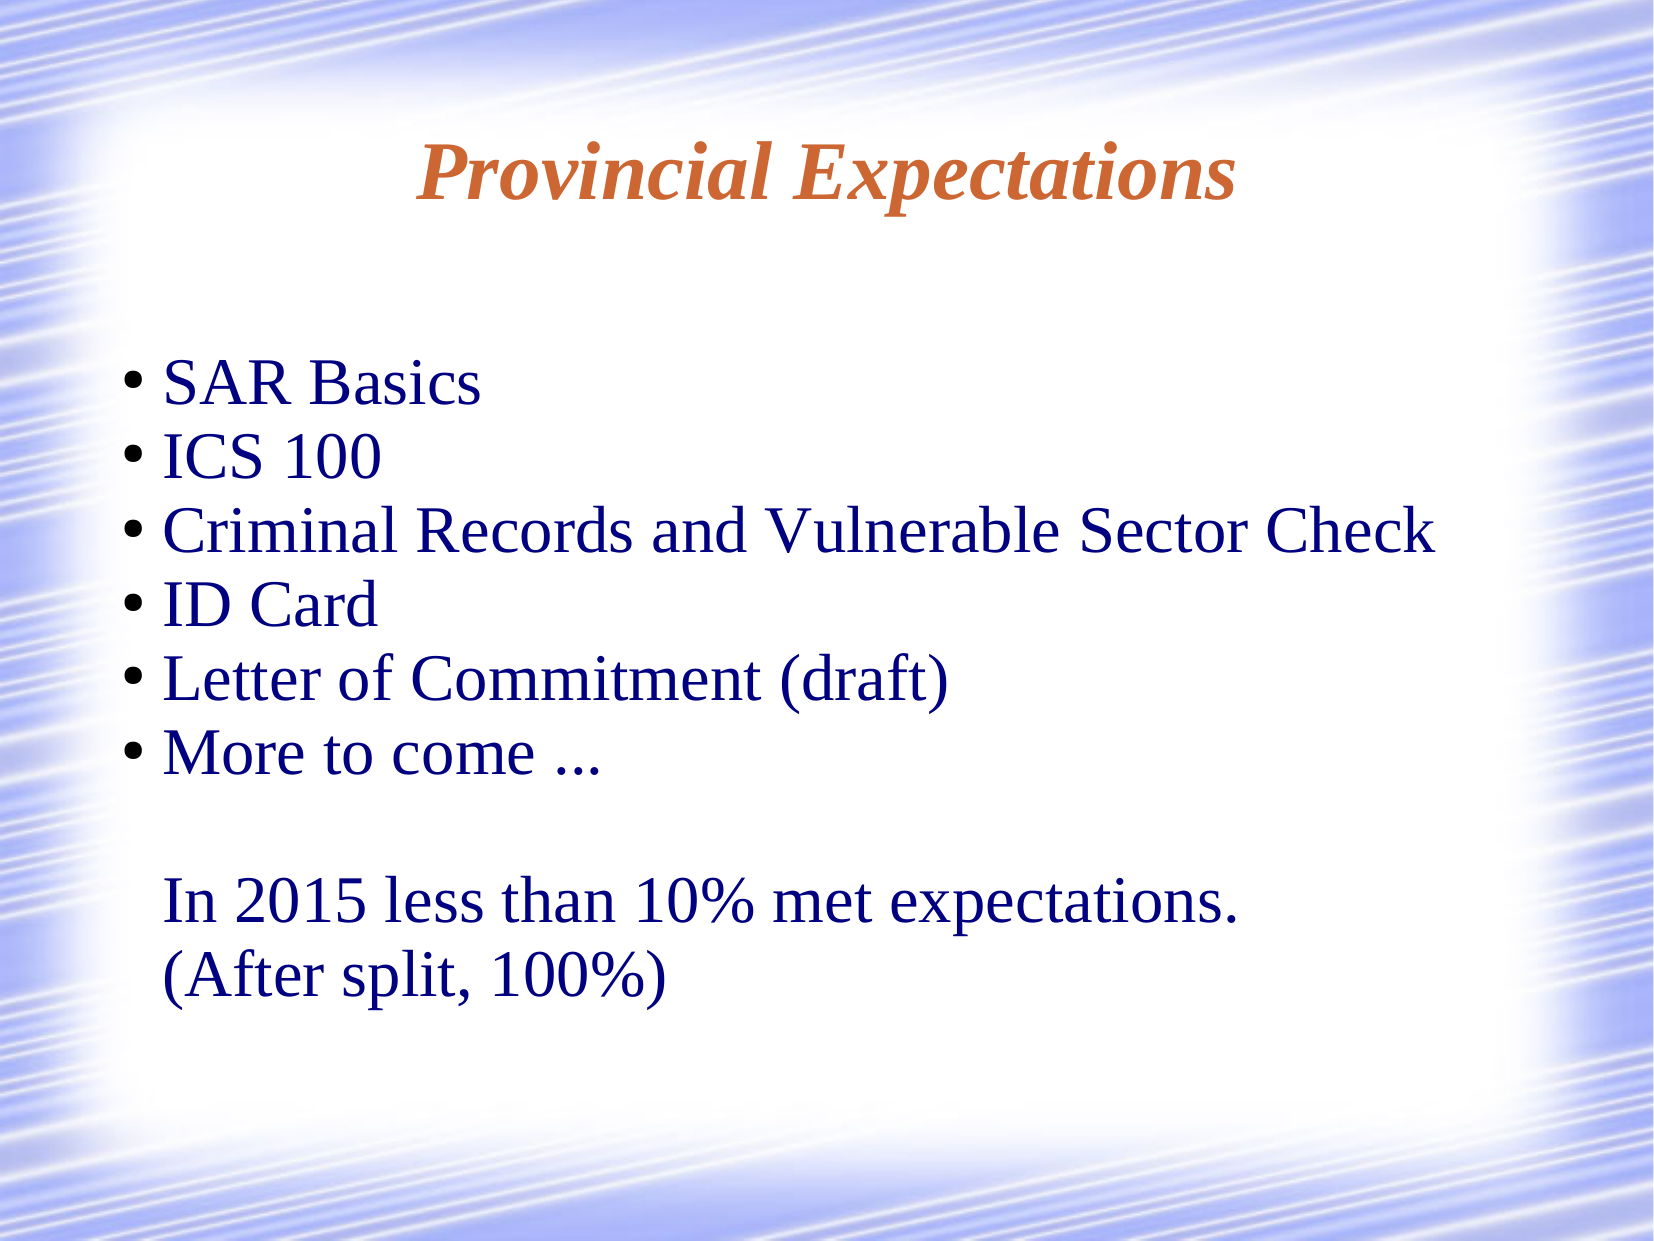

# Provincial Expectations
 SAR Basics
 ICS 100
 Criminal Records and Vulnerable Sector Check
 ID Card
 Letter of Commitment (draft)
 More to come ...
 In 2015 less than 10% met expectations.
 (After split, 100%)